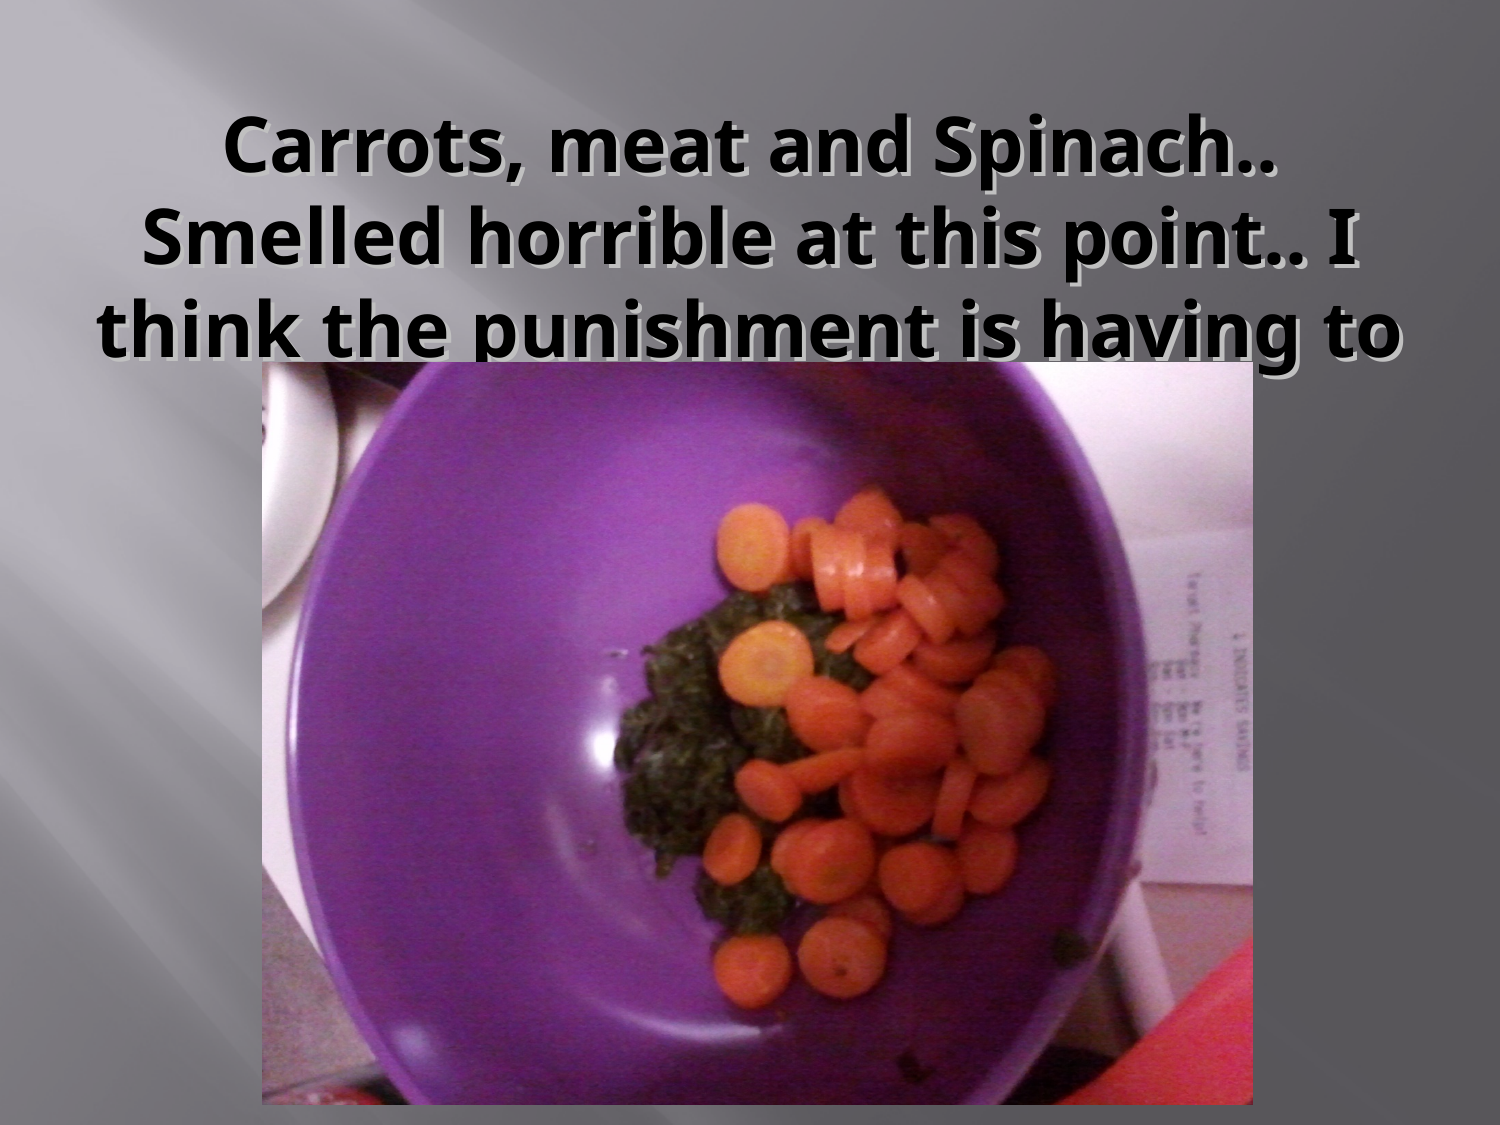

# Carrots, meat and Spinach.. Smelled horrible at this point.. I think the punishment is having to make it